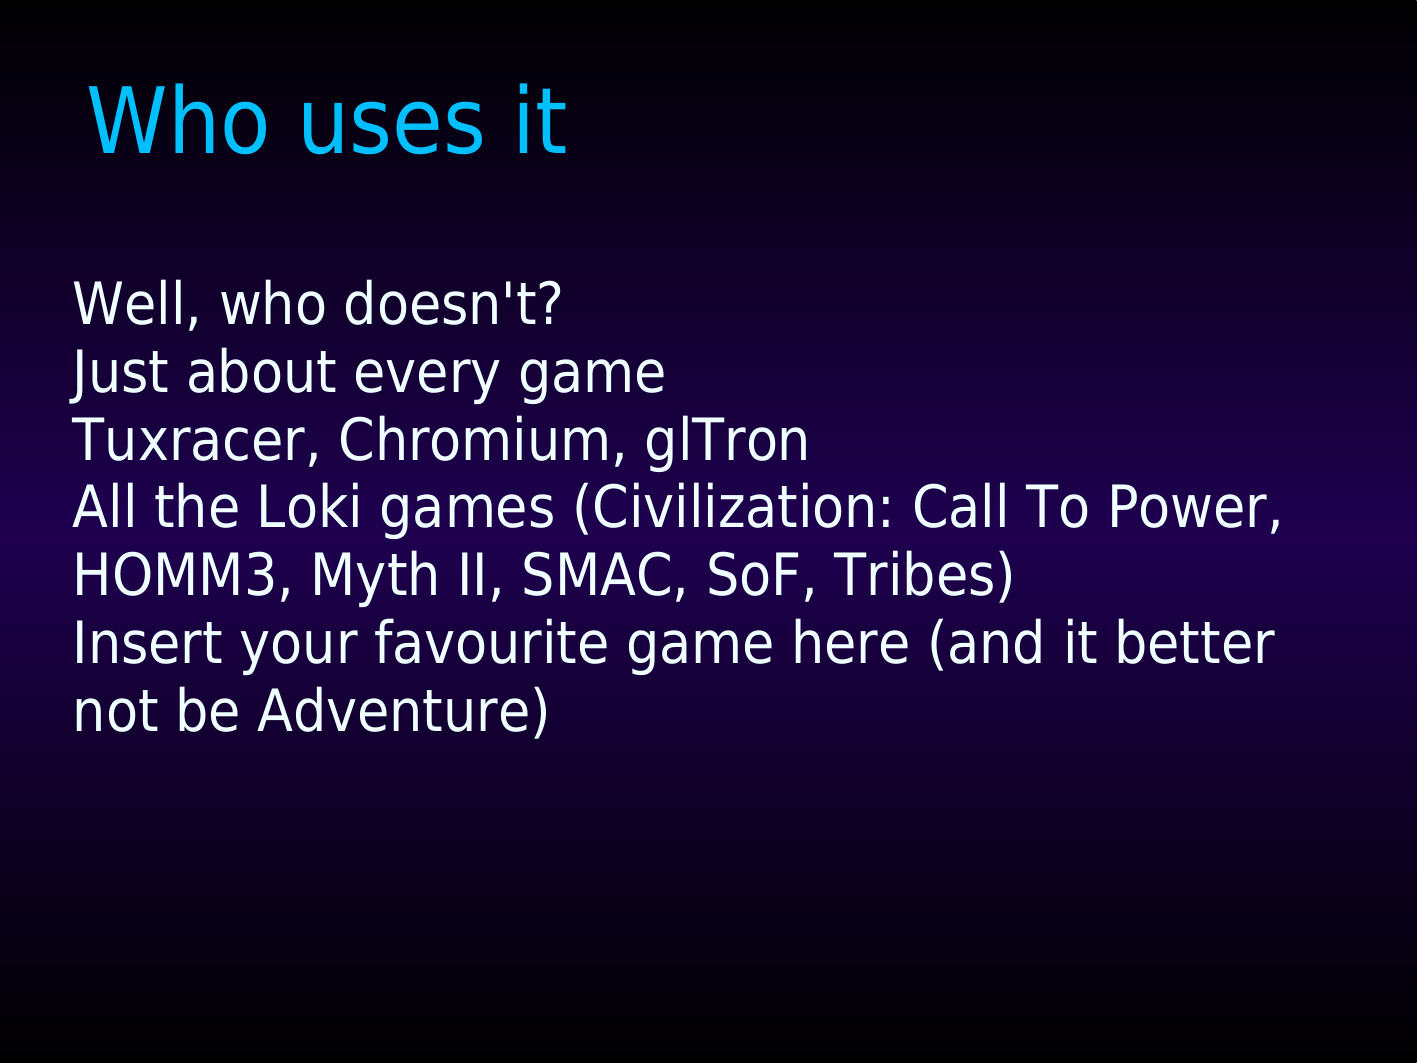

Who uses it
Well, who doesn't?
Just about every game
Tuxracer, Chromium, glTron
All the Loki games (Civilization: Call To Power, HOMM3, Myth II, SMAC, SoF, Tribes)
Insert your favourite game here (and it better not be Adventure)